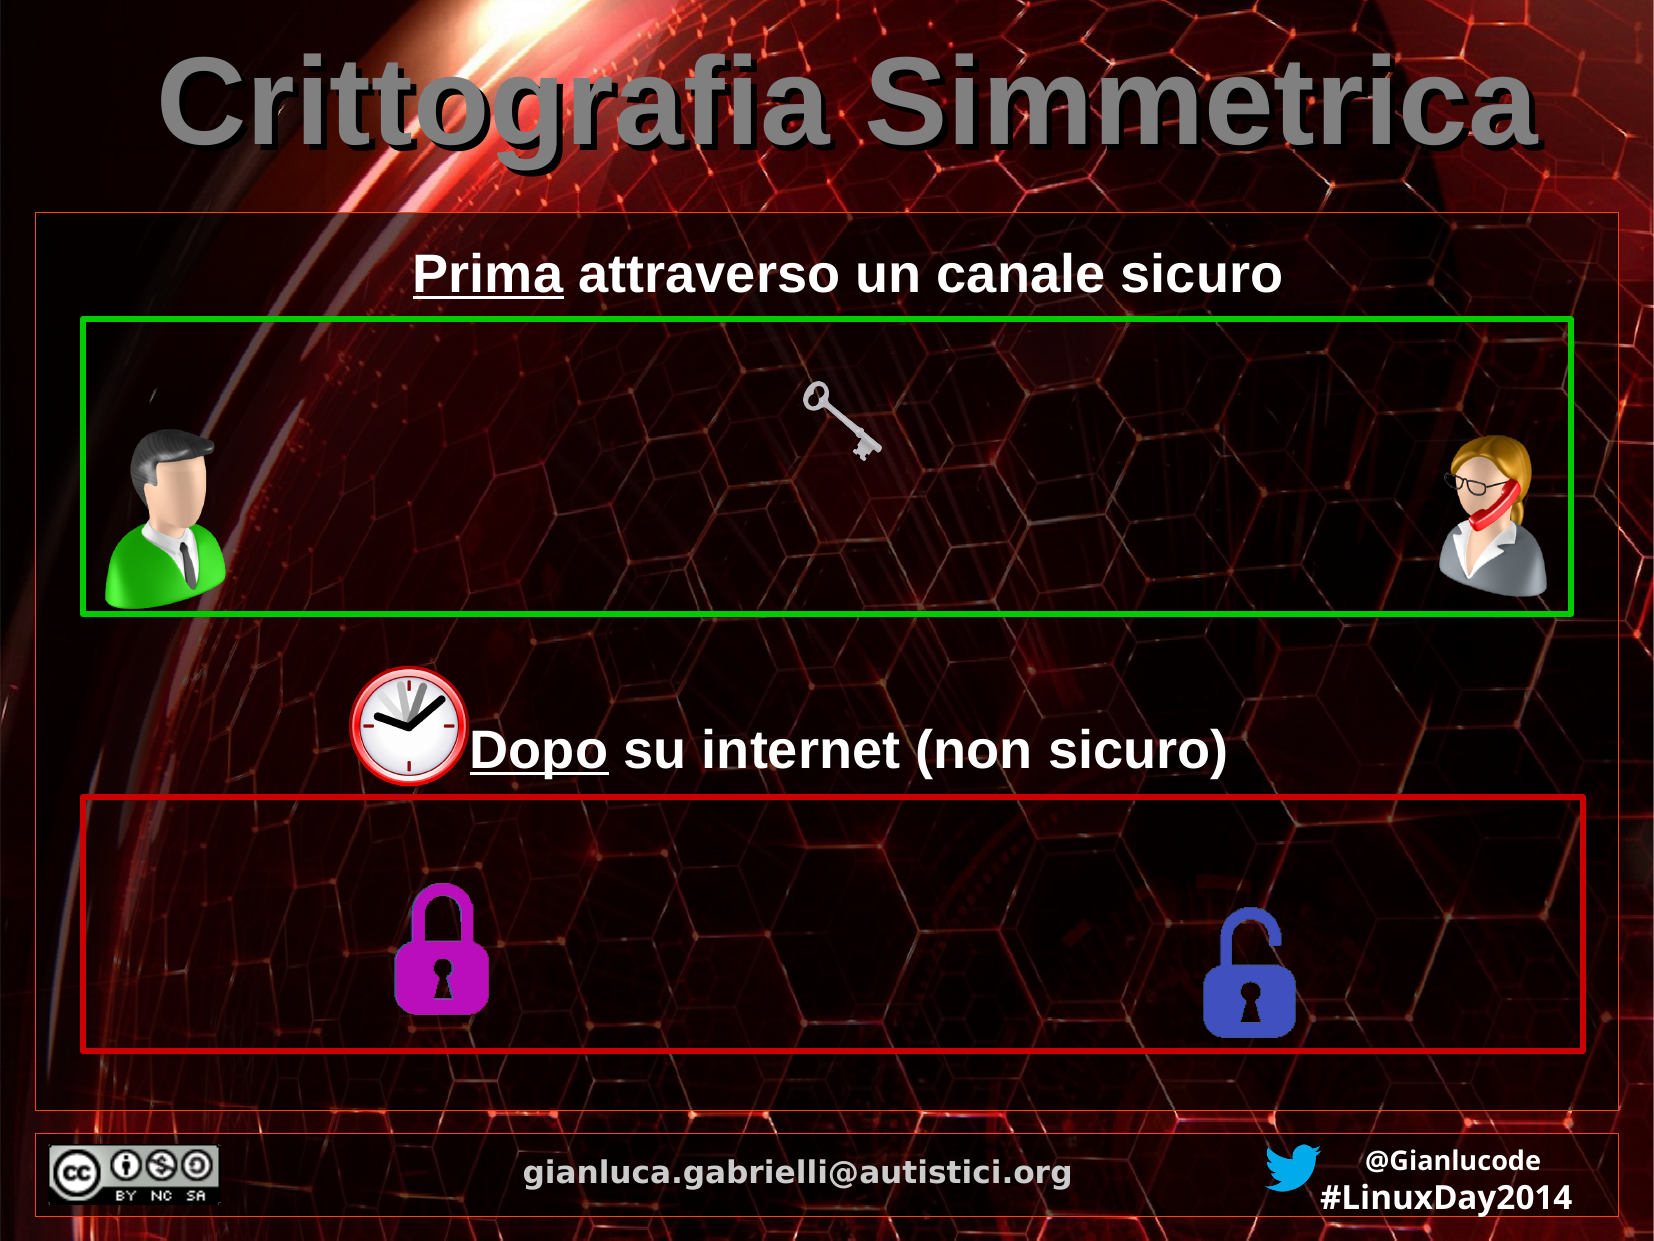

Crittografia Simmetrica
Prima attraverso un canale sicuro
Dopo su internet (non sicuro)
@Gianlucode
gianluca.gabrielli@autistici.org
#LinuxDay2014